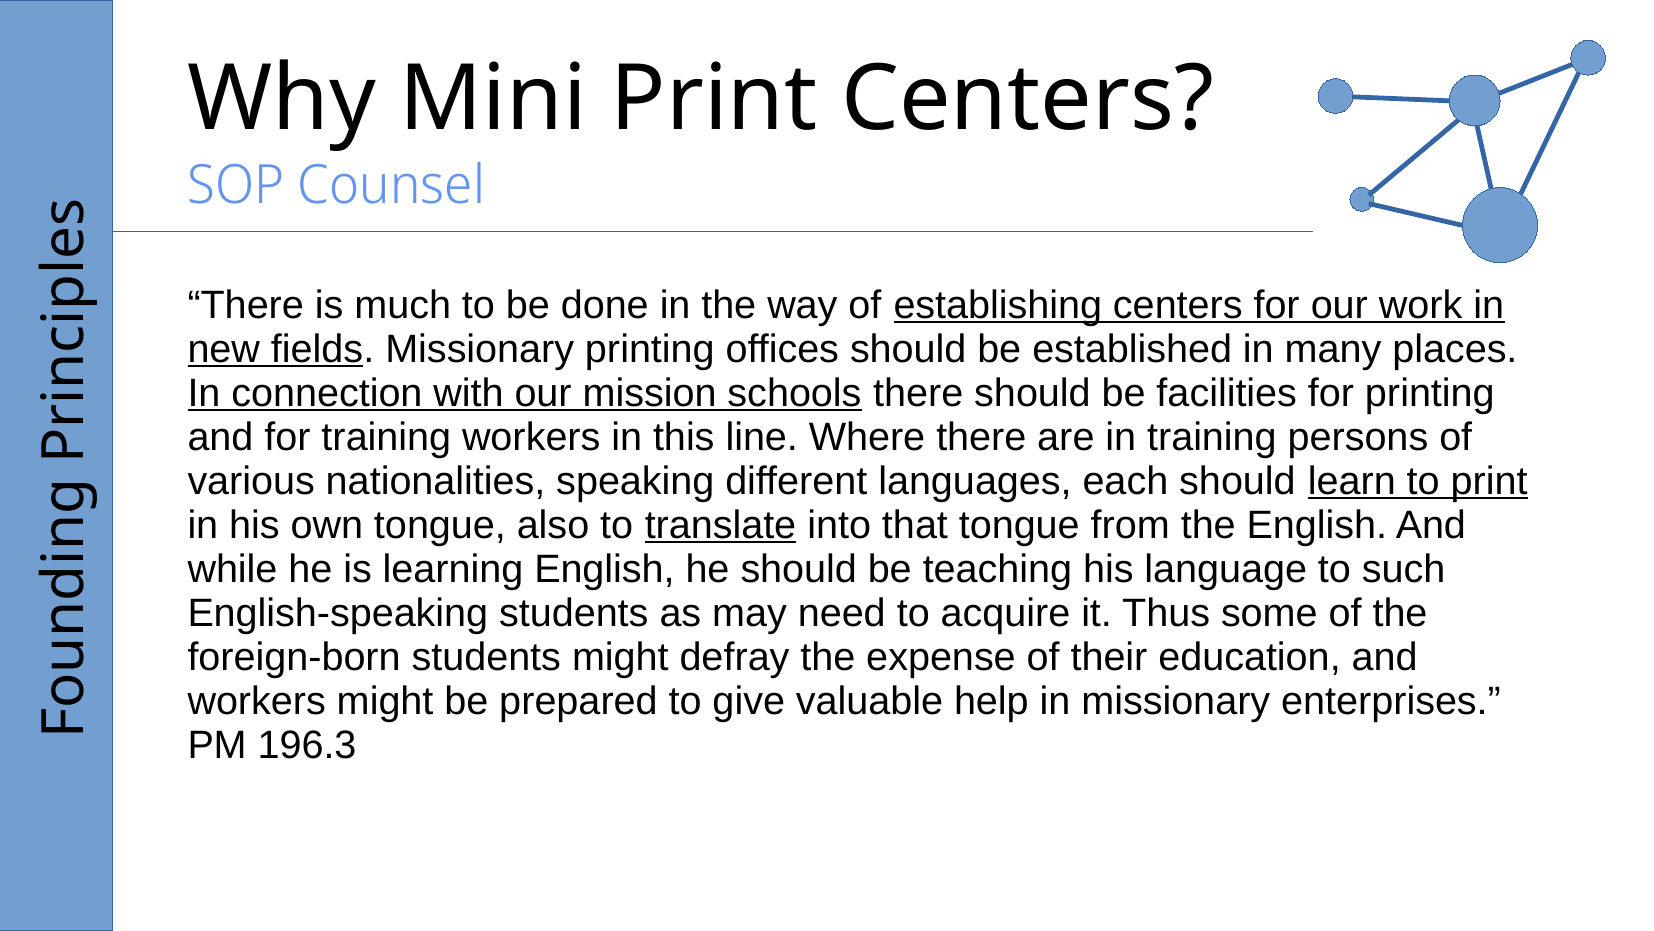

# Why Mini Print Centers?
SOP Counsel
“There is much to be done in the way of establishing centers for our work in new fields. Missionary printing offices should be established in many places. In connection with our mission schools there should be facilities for printing and for training workers in this line. Where there are in training persons of various nationalities, speaking different languages, each should learn to print in his own tongue, also to translate into that tongue from the English. And while he is learning English, he should be teaching his language to such English-speaking students as may need to acquire it. Thus some of the foreign-born students might defray the expense of their education, and workers might be prepared to give valuable help in missionary enterprises.” PM 196.3
Founding Principles